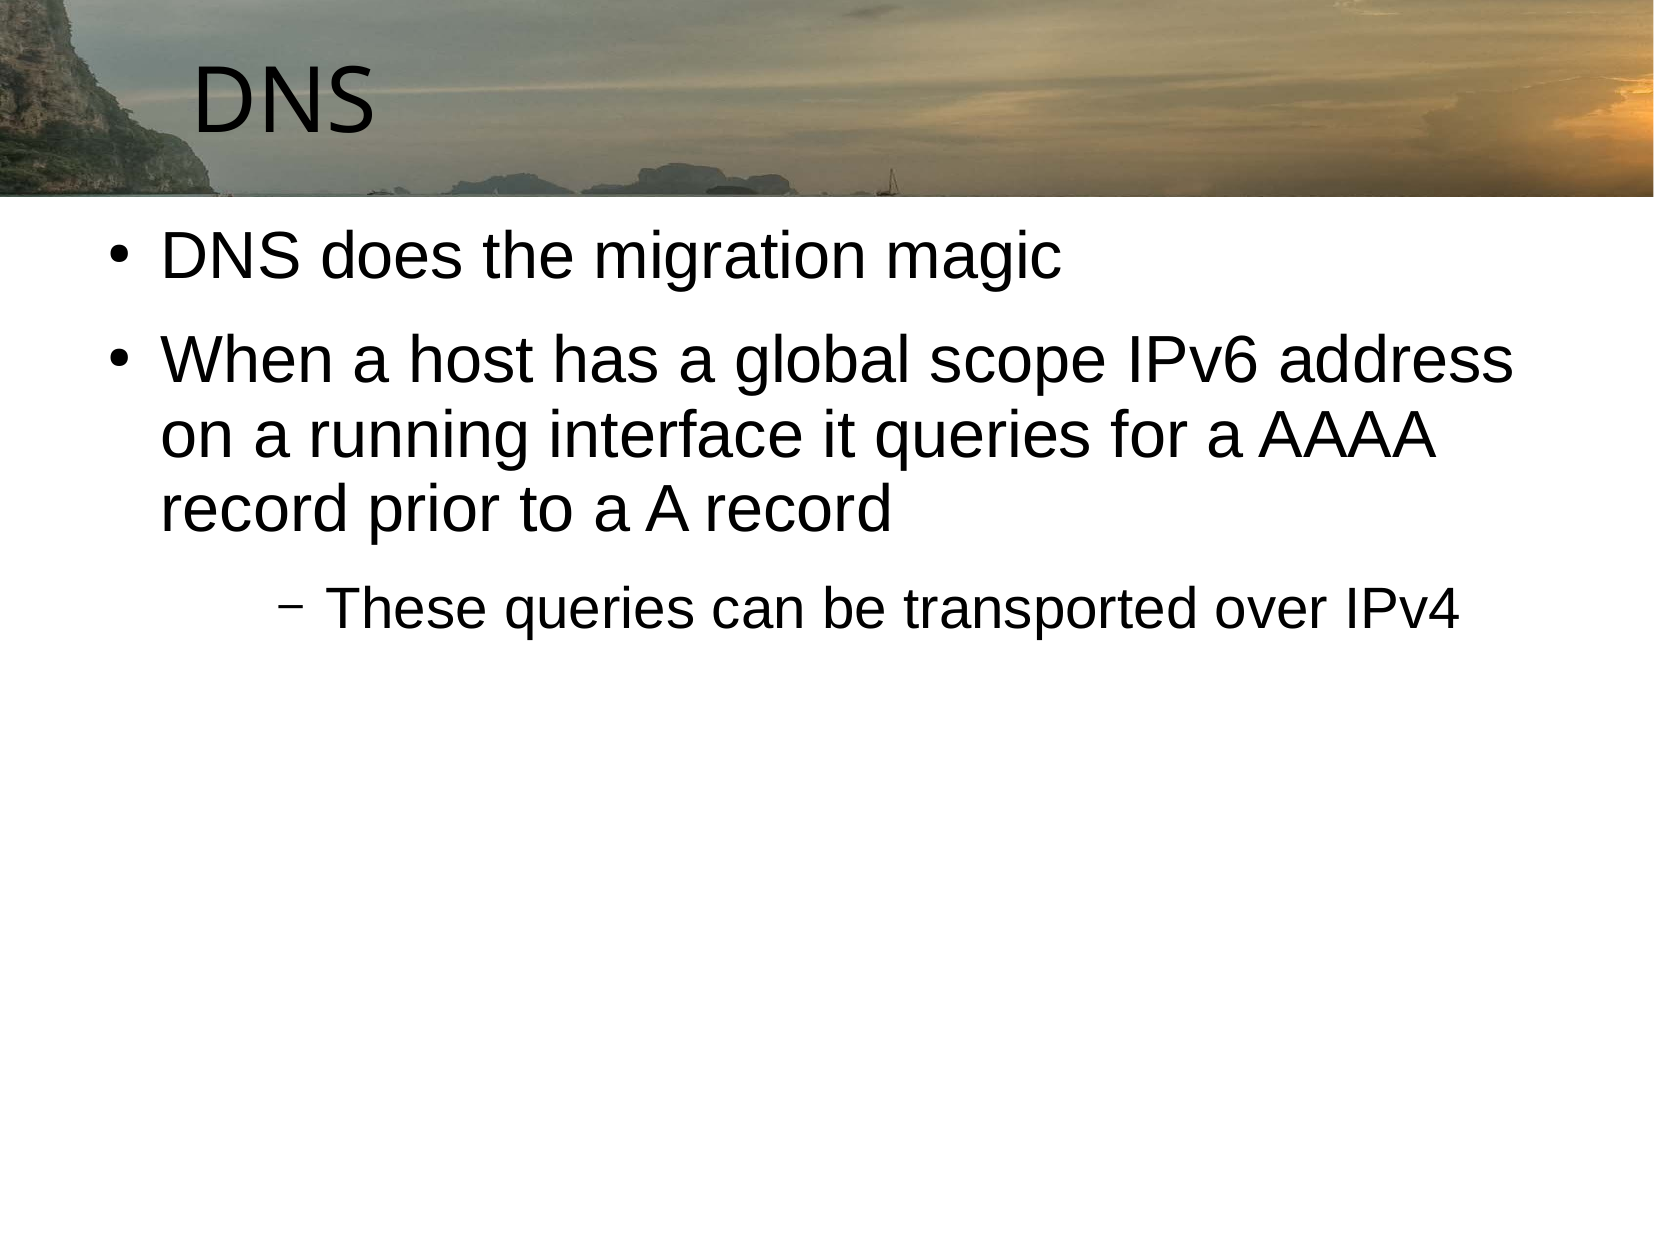

# DNS
DNS does the migration magic
When a host has a global scope IPv6 address on a running interface it queries for a AAAA record prior to a A record
These queries can be transported over IPv4